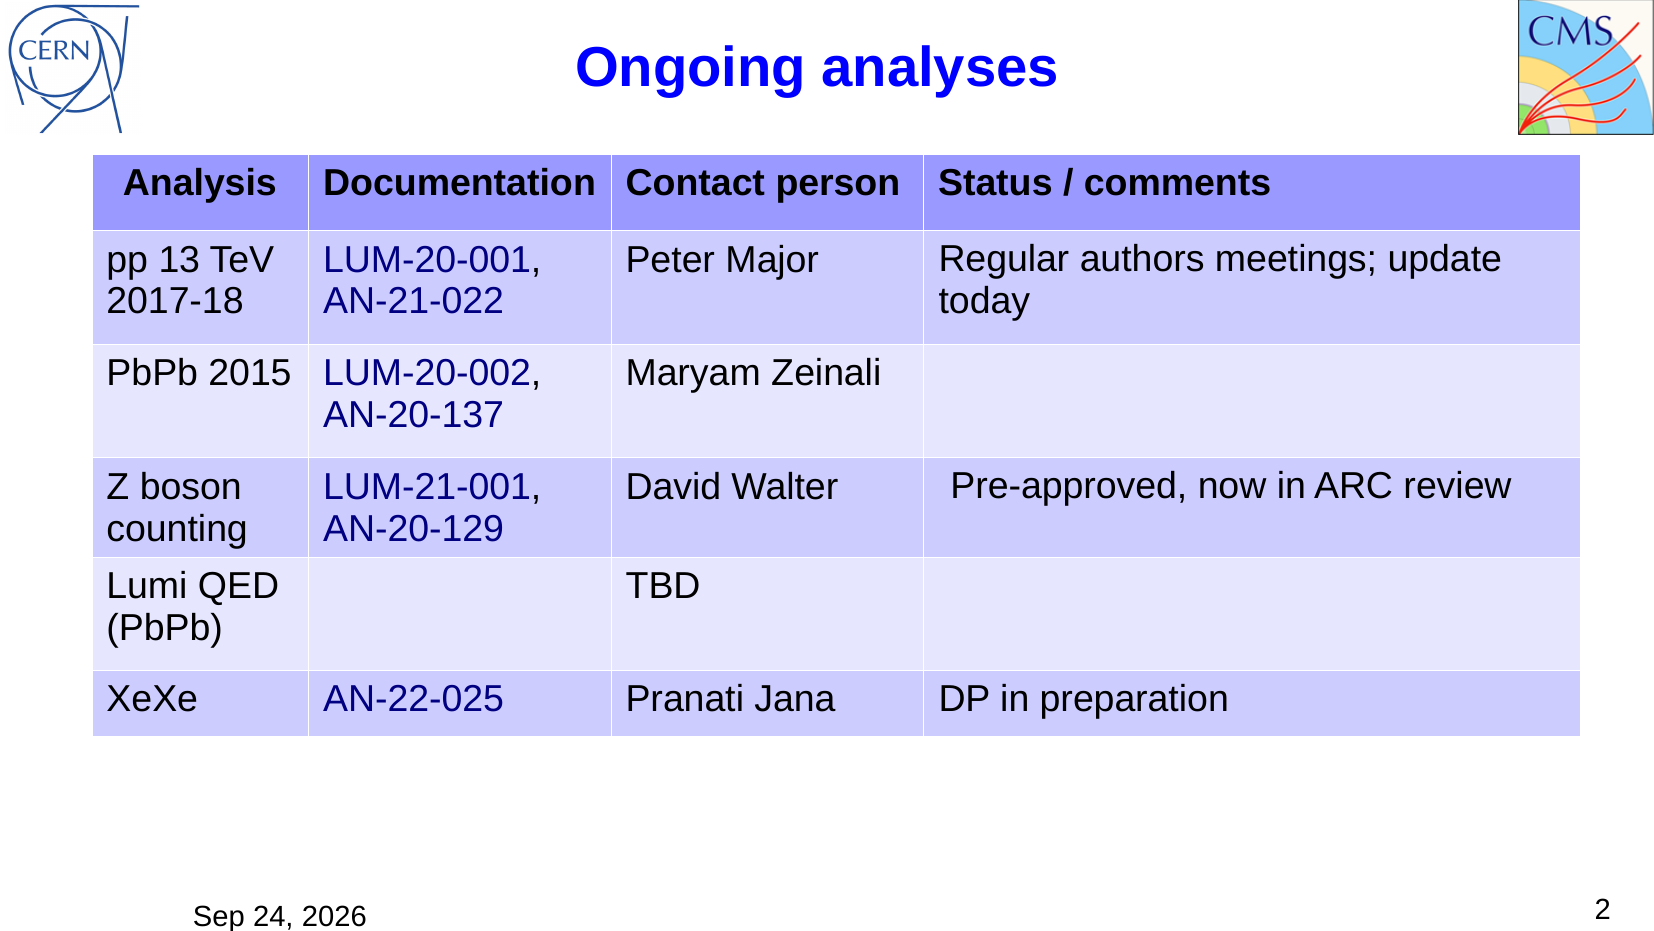

# Ongoing analyses
| Analysis | Documentation | Contact person | Status / comments |
| --- | --- | --- | --- |
| pp 13 TeV 2017-18 | LUM-20-001, AN-21-022 | Peter Major | Regular authors meetings; update today |
| PbPb 2015 | LUM-20-002, AN-20-137 | Maryam Zeinali | |
| Z boson counting | LUM-21-001,AN-20-129 | David Walter | Pre-approved, now in ARC review |
| Lumi QED (PbPb) | | TBD | |
| XeXe | AN-22-025 | Pranati Jana | DP in preparation |